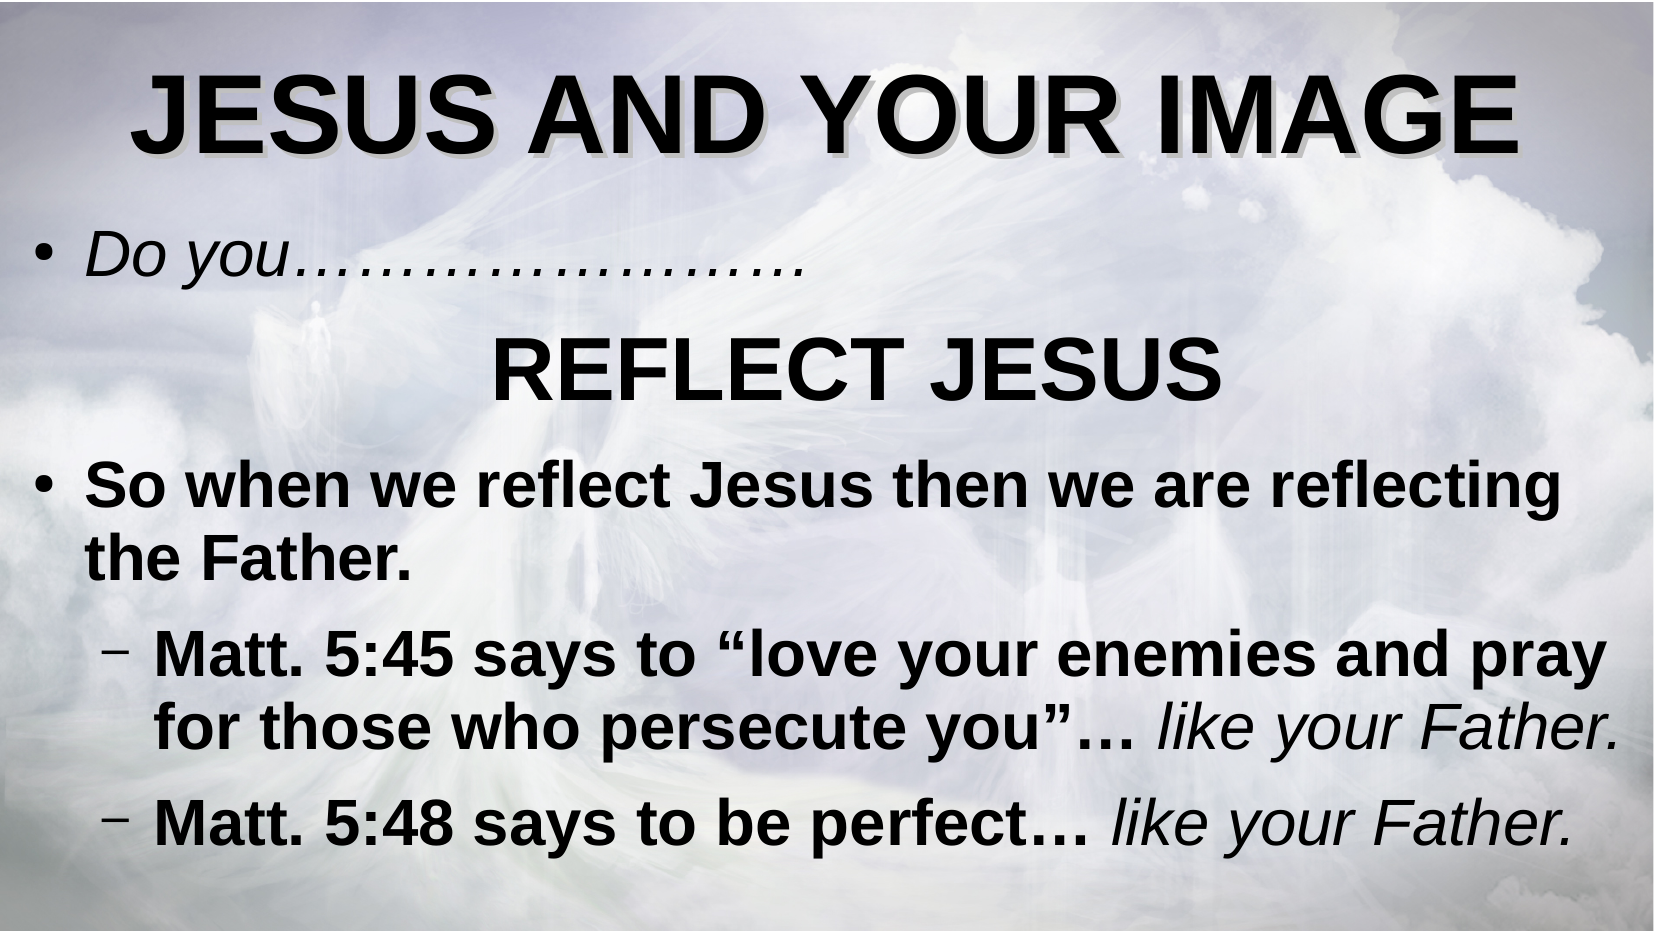

# JESUS AND YOUR IMAGE
Do you……………………
REFLECT JESUS
So when we reflect Jesus then we are reflecting the Father.
Matt. 5:45 says to “love your enemies and pray for those who persecute you”… like your Father.
Matt. 5:48 says to be perfect… like your Father.